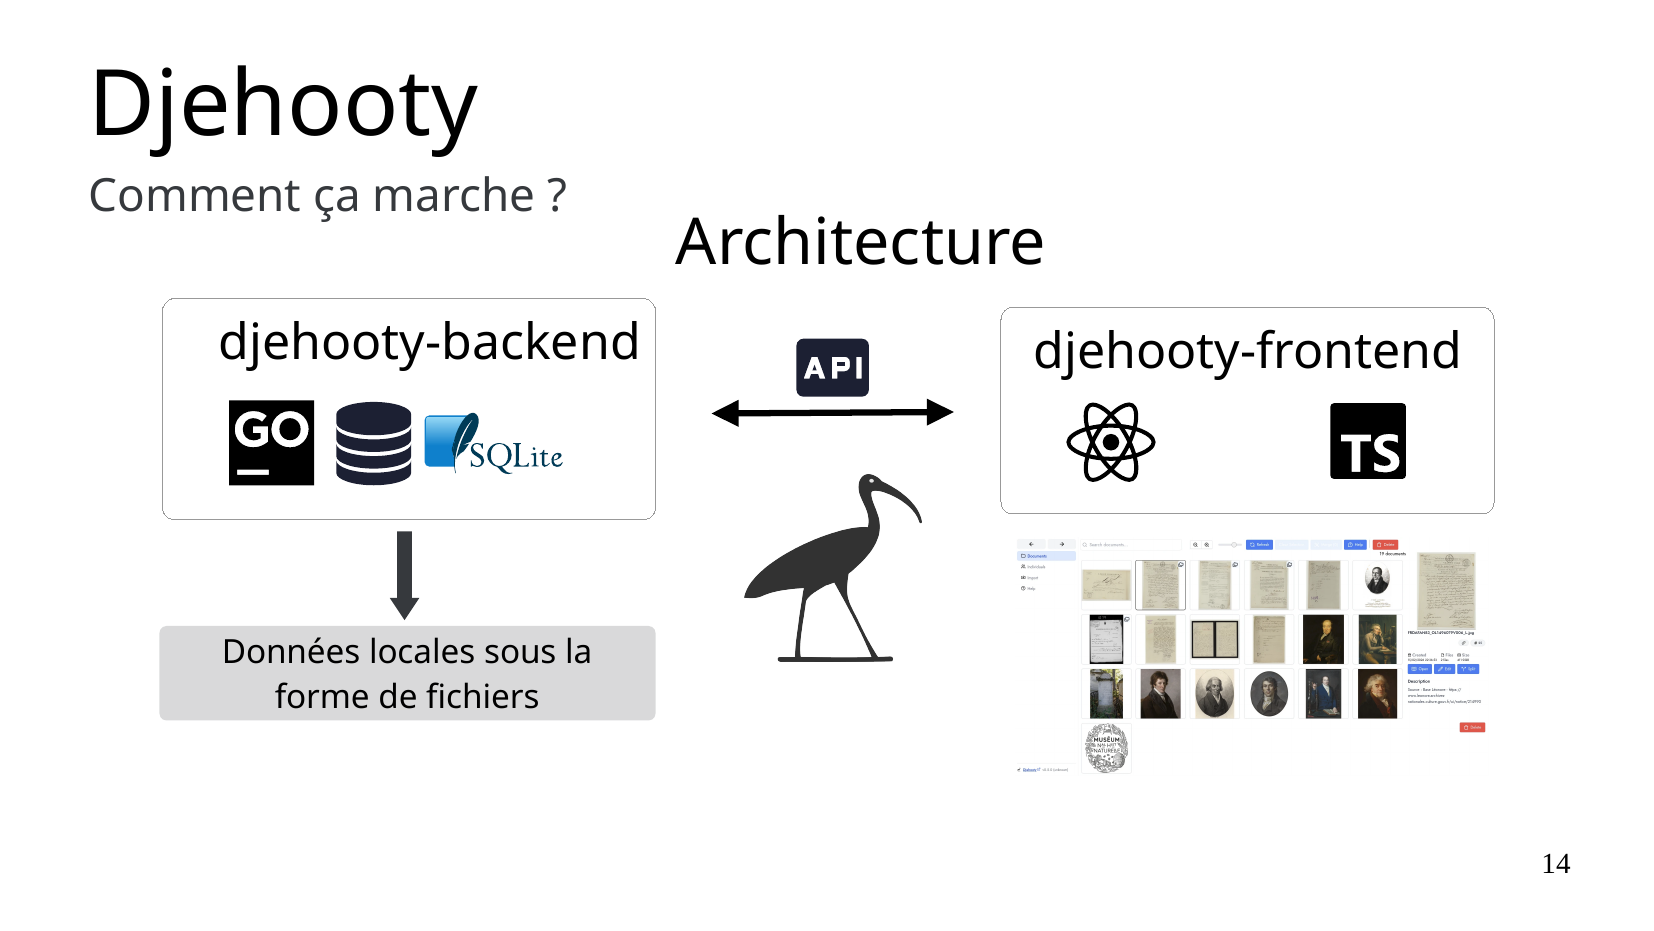

# Djehooty Comment ça marche ?
Architecture
djehooty-backend
djehooty-frontend
Données locales sous la forme de fichiers
14